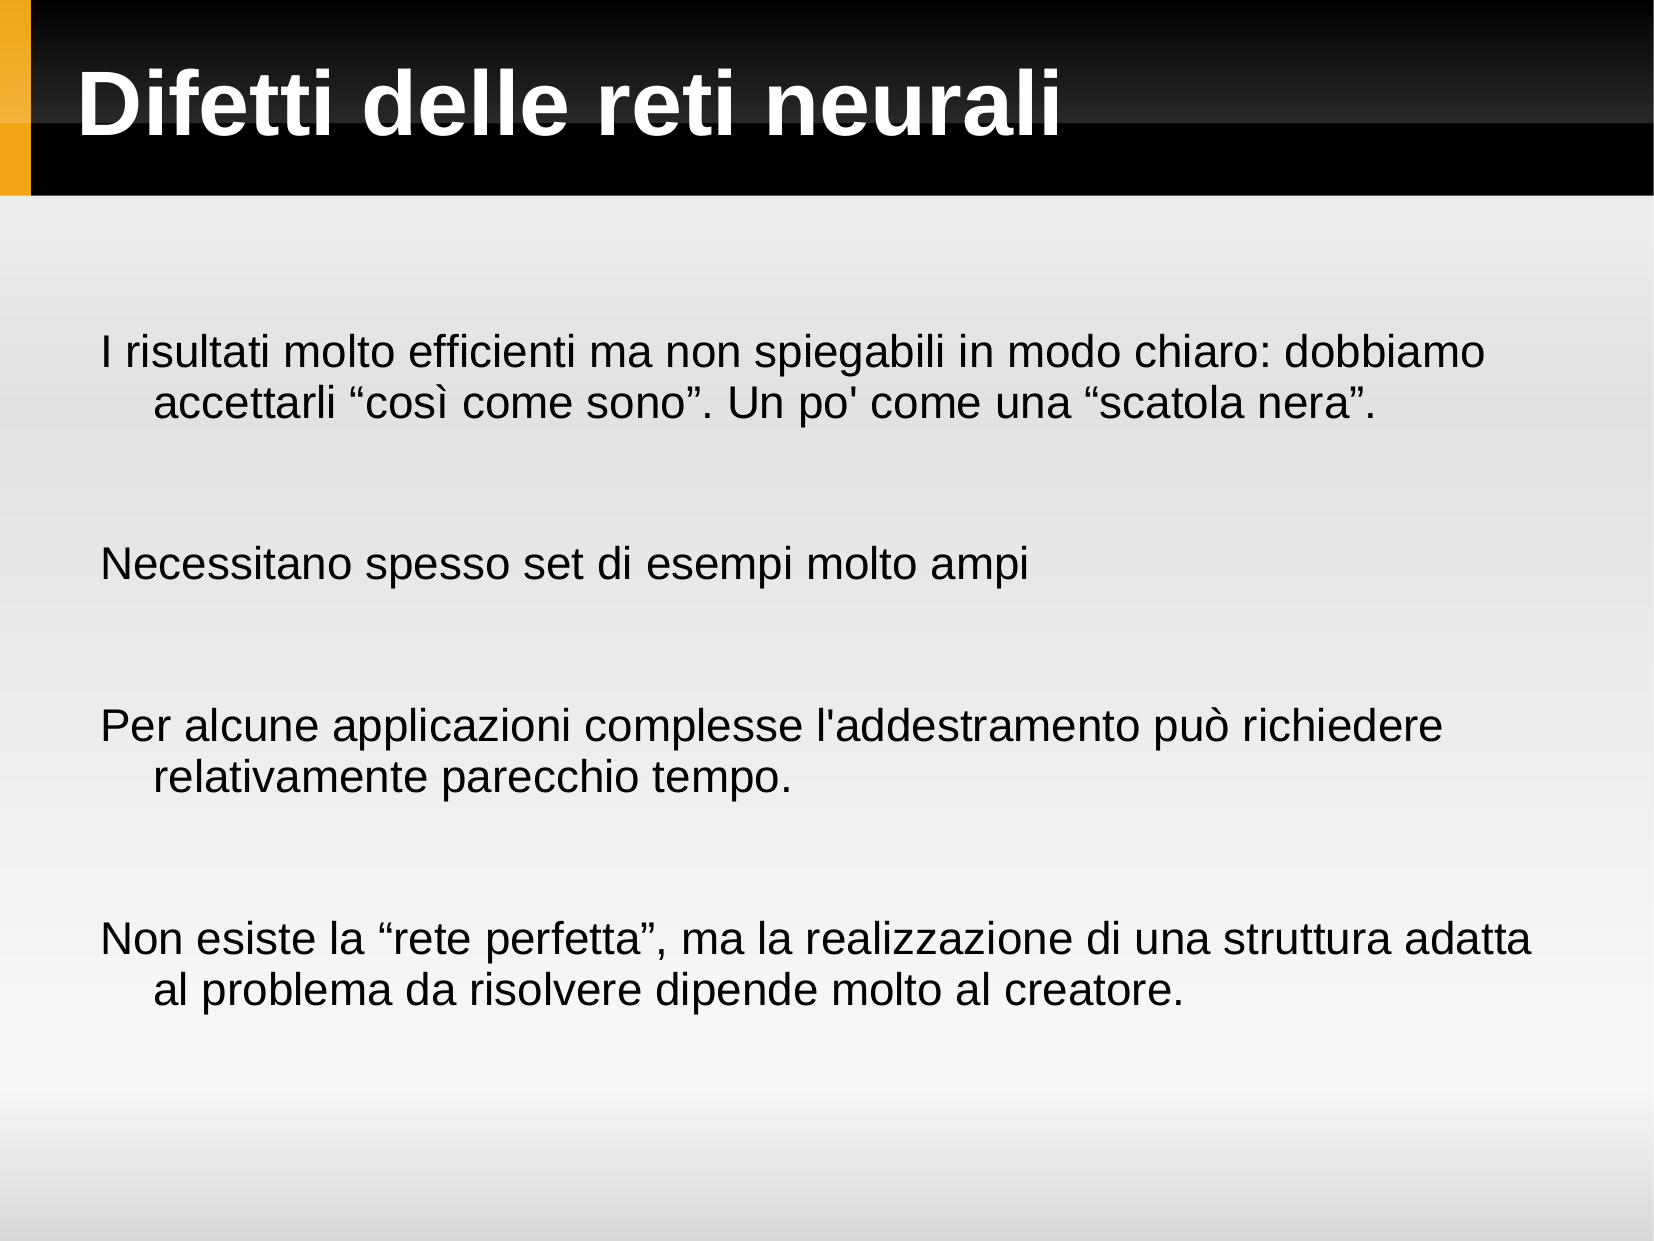

# Difetti delle reti neurali
I risultati molto efficienti ma non spiegabili in modo chiaro: dobbiamo accettarli “così come sono”. Un po' come una “scatola nera”.
Necessitano spesso set di esempi molto ampi
Per alcune applicazioni complesse l'addestramento può richiedere relativamente parecchio tempo.
Non esiste la “rete perfetta”, ma la realizzazione di una struttura adatta al problema da risolvere dipende molto al creatore.